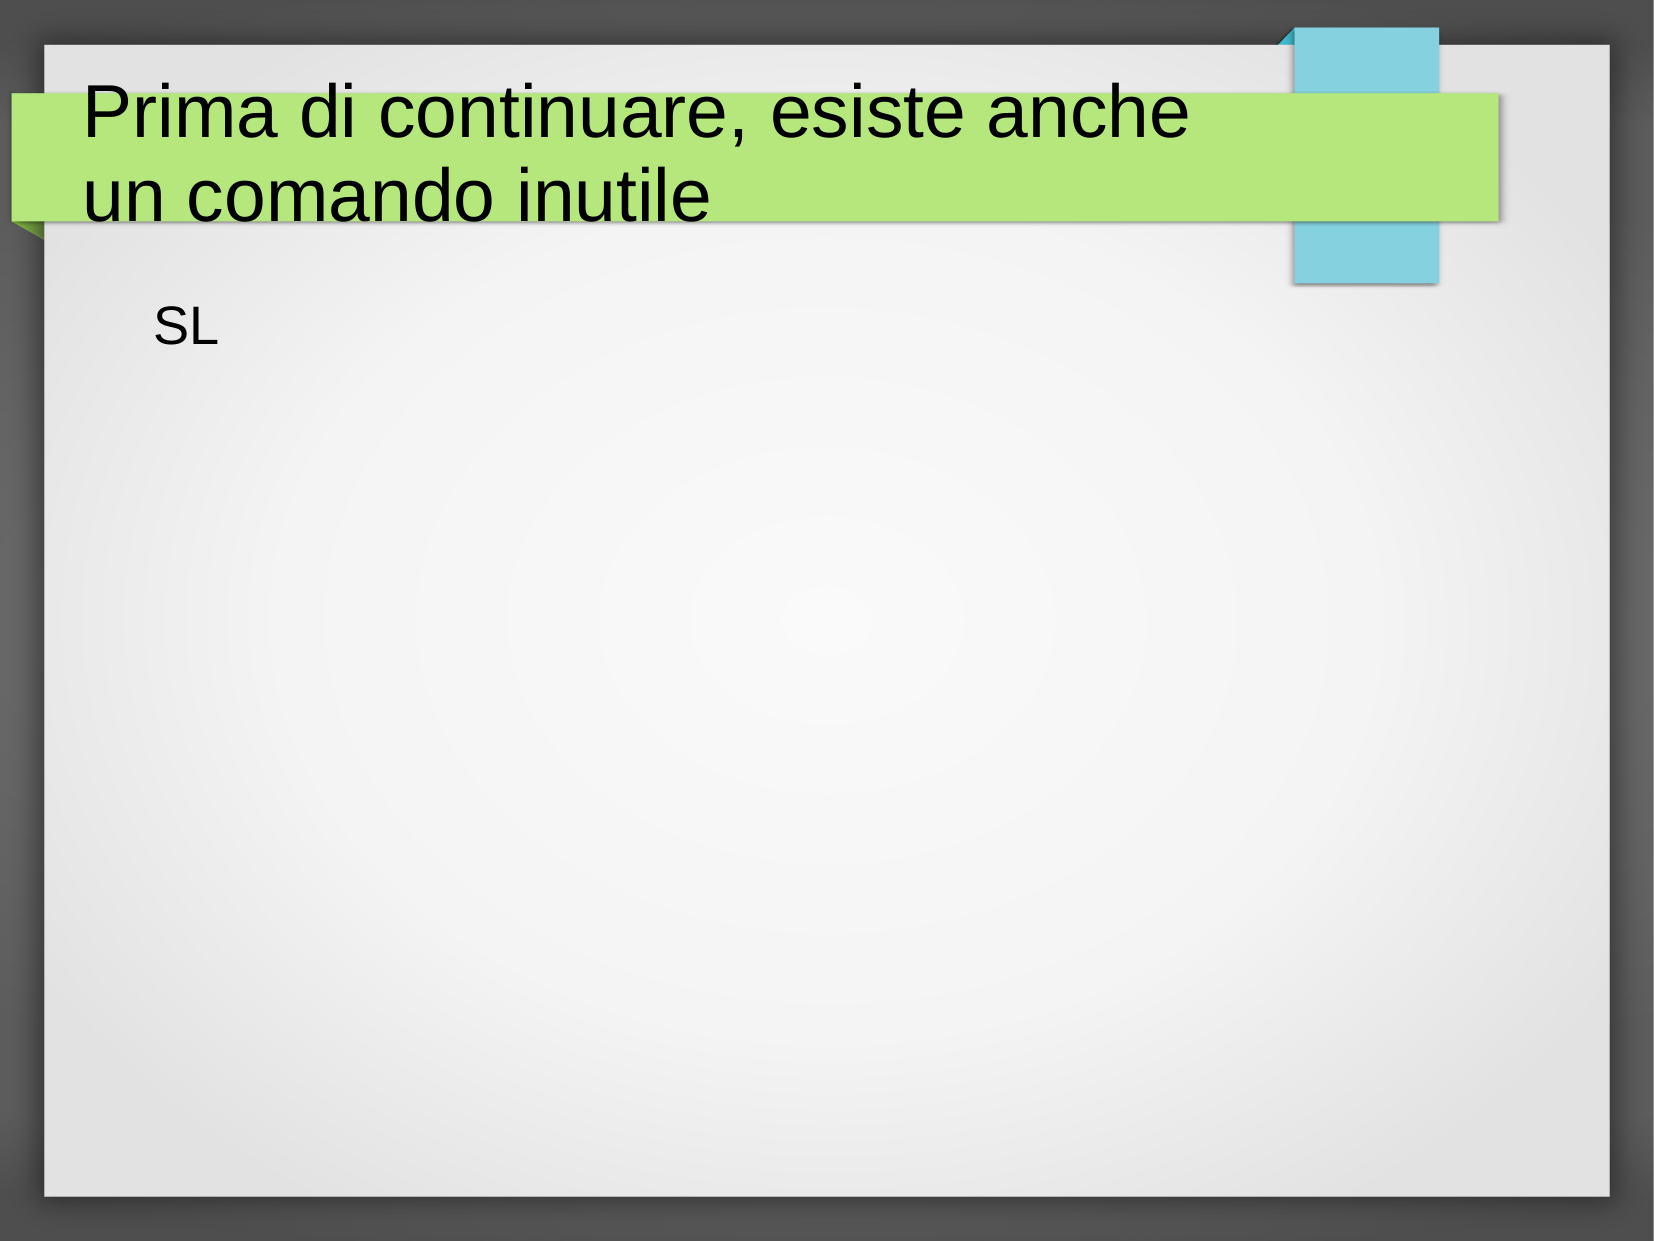

# Prima di continuare, esiste anche un comando inutile
SL